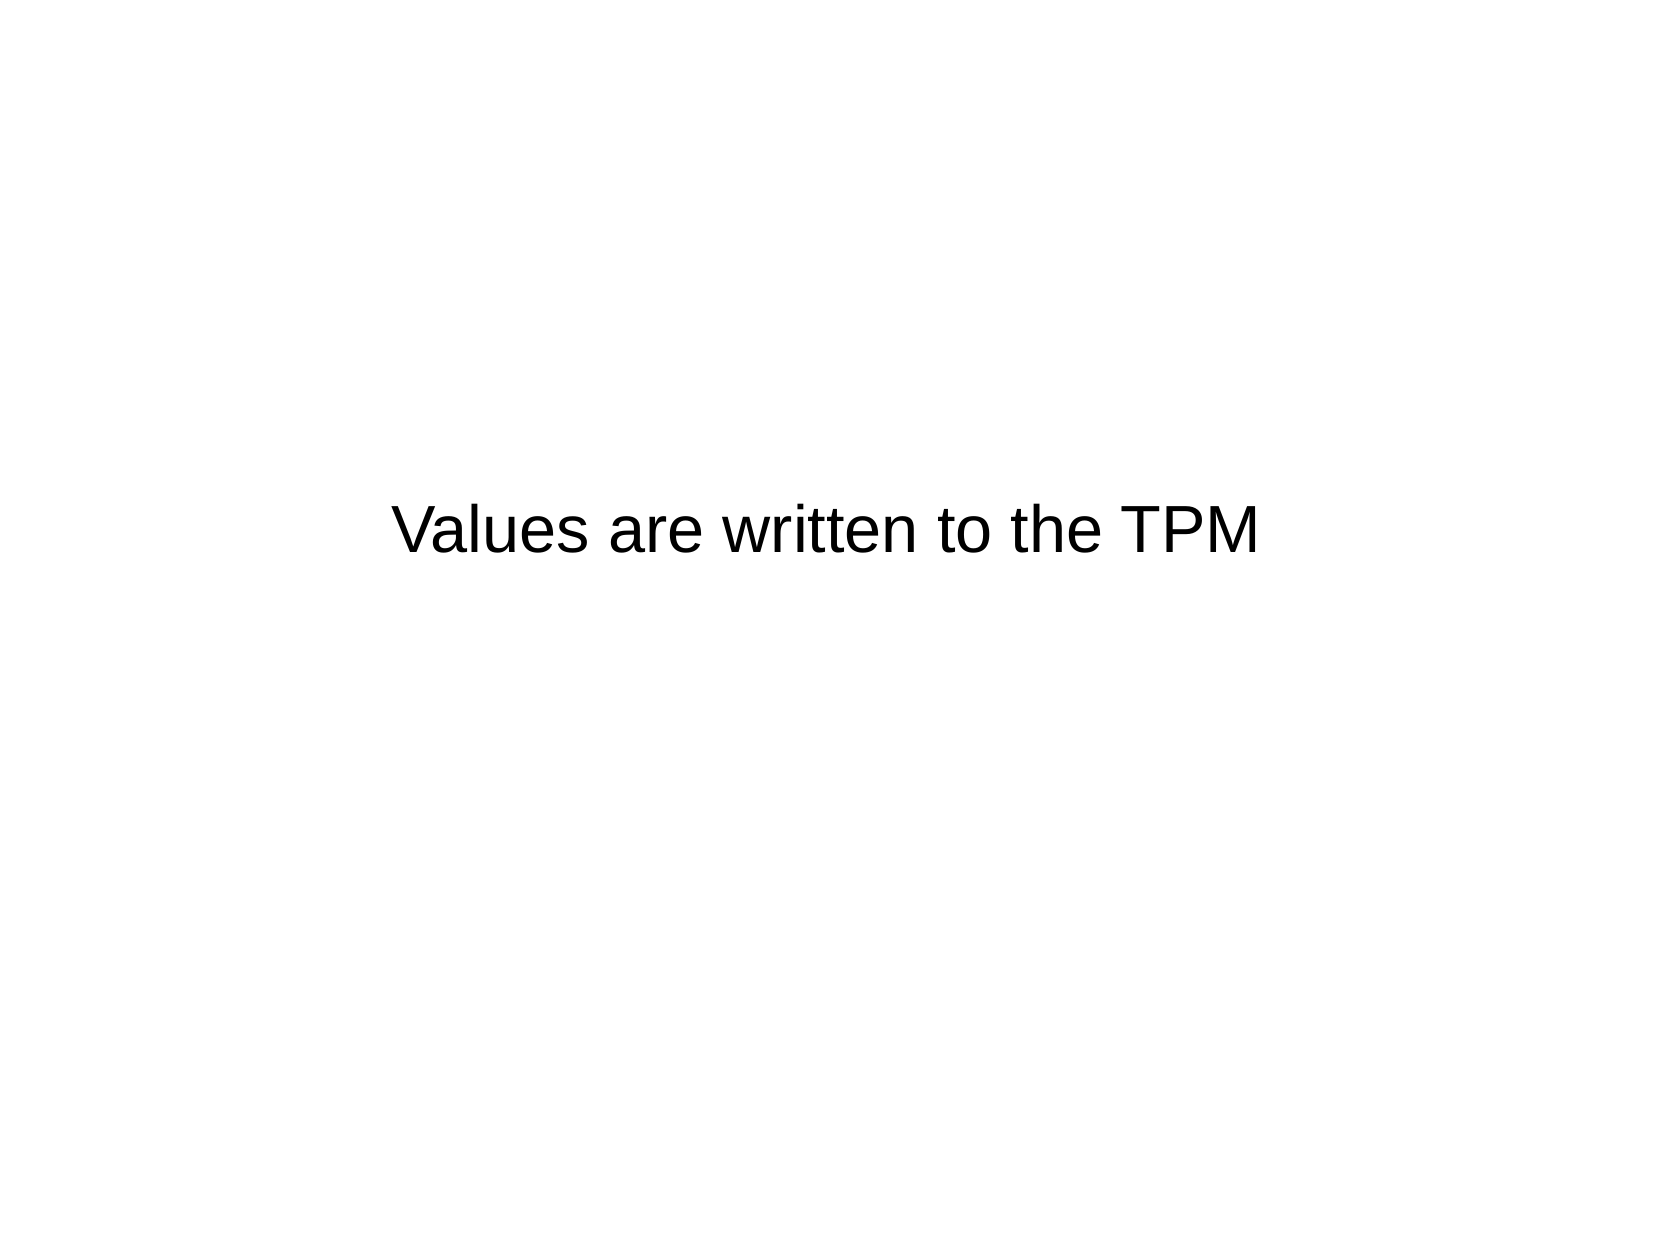

# Values are written to the TPM